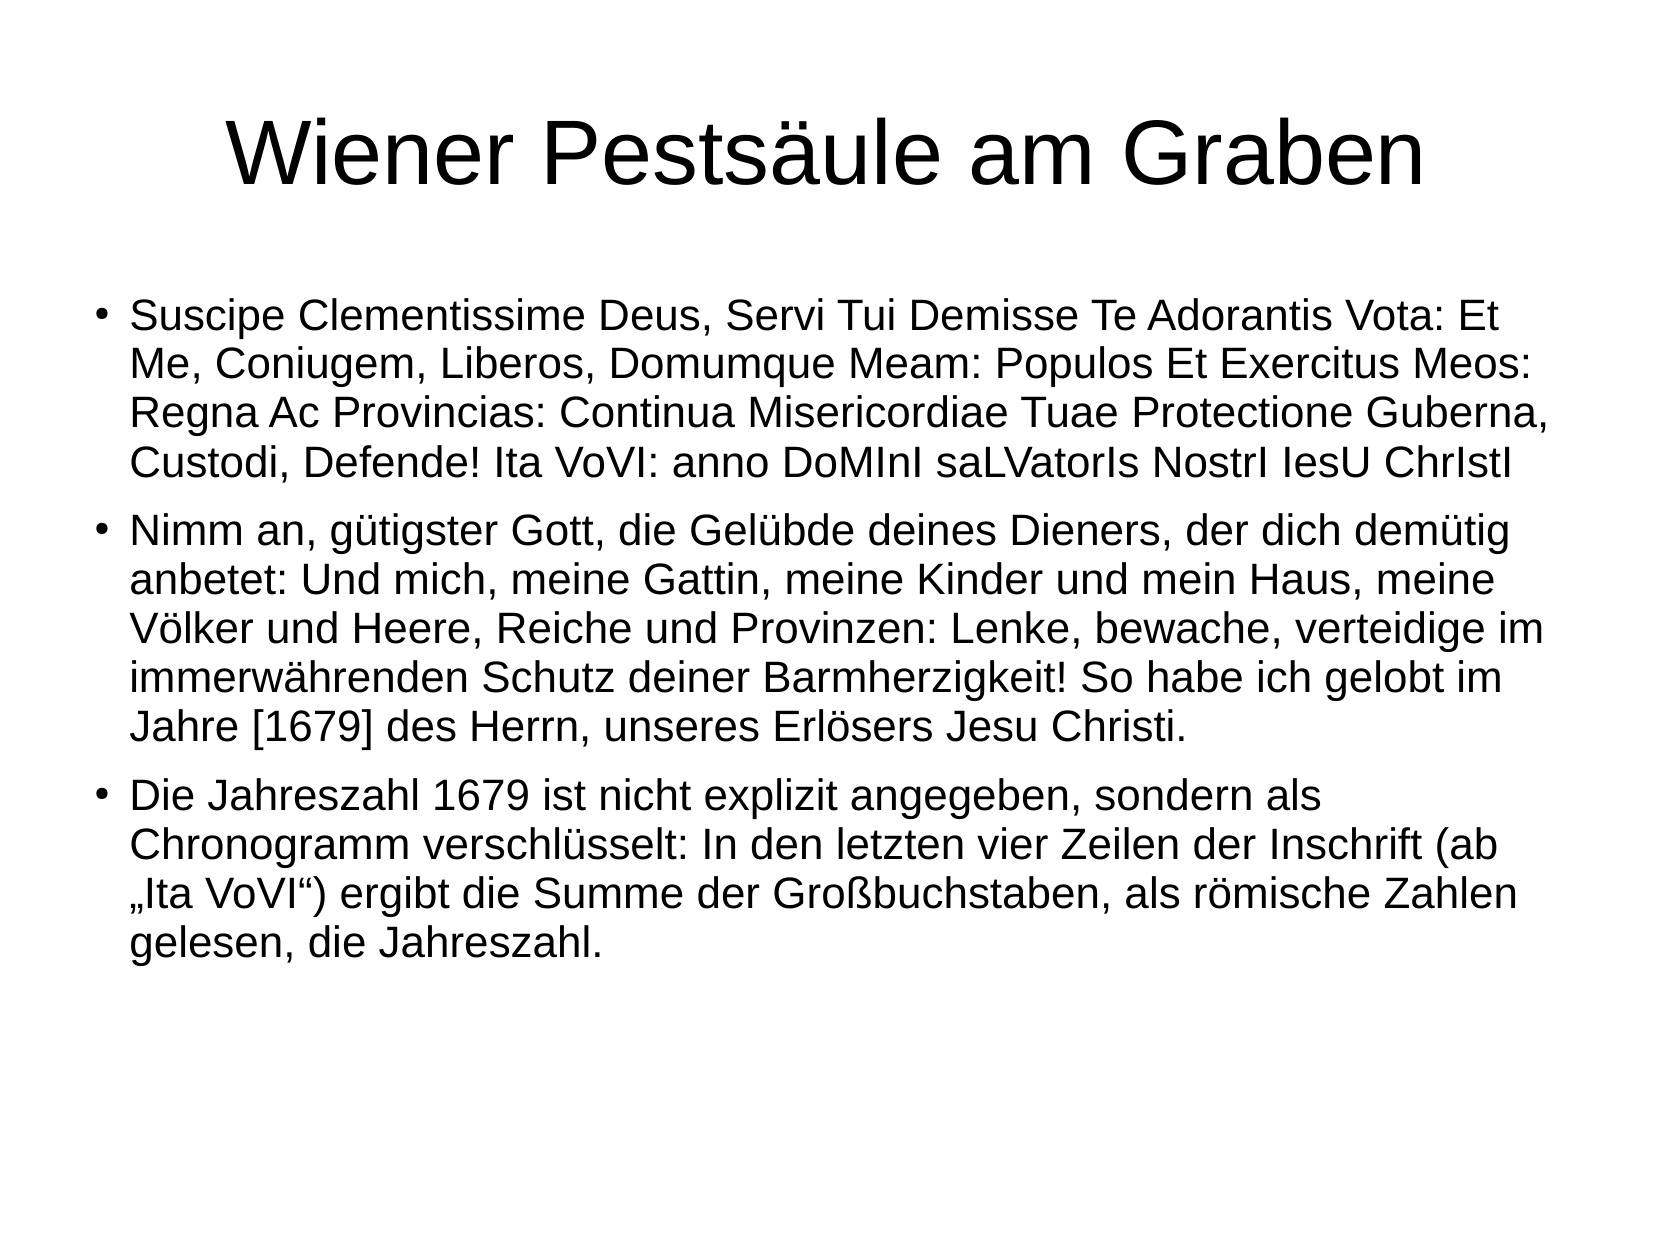

# Wiener Pestsäule am Graben
Suscipe Clementissime Deus, Servi Tui Demisse Te Adorantis Vota: Et Me, Coniugem, Liberos, Domumque Meam: Populos Et Exercitus Meos: Regna Ac Provincias: Continua Misericordiae Tuae Protectione Guberna, Custodi, Defende! Ita VoVI: anno DoMInI saLVatorIs NostrI IesU ChrIstI
Nimm an, gütigster Gott, die Gelübde deines Dieners, der dich demütig anbetet: Und mich, meine Gattin, meine Kinder und mein Haus, meine Völker und Heere, Reiche und Provinzen: Lenke, bewache, verteidige im immerwährenden Schutz deiner Barmherzigkeit! So habe ich gelobt im Jahre [1679] des Herrn, unseres Erlösers Jesu Christi.
Die Jahreszahl 1679 ist nicht explizit angegeben, sondern als Chronogramm verschlüsselt: In den letzten vier Zeilen der Inschrift (ab „Ita VoVI“) ergibt die Summe der Großbuchstaben, als römische Zahlen gelesen, die Jahreszahl.